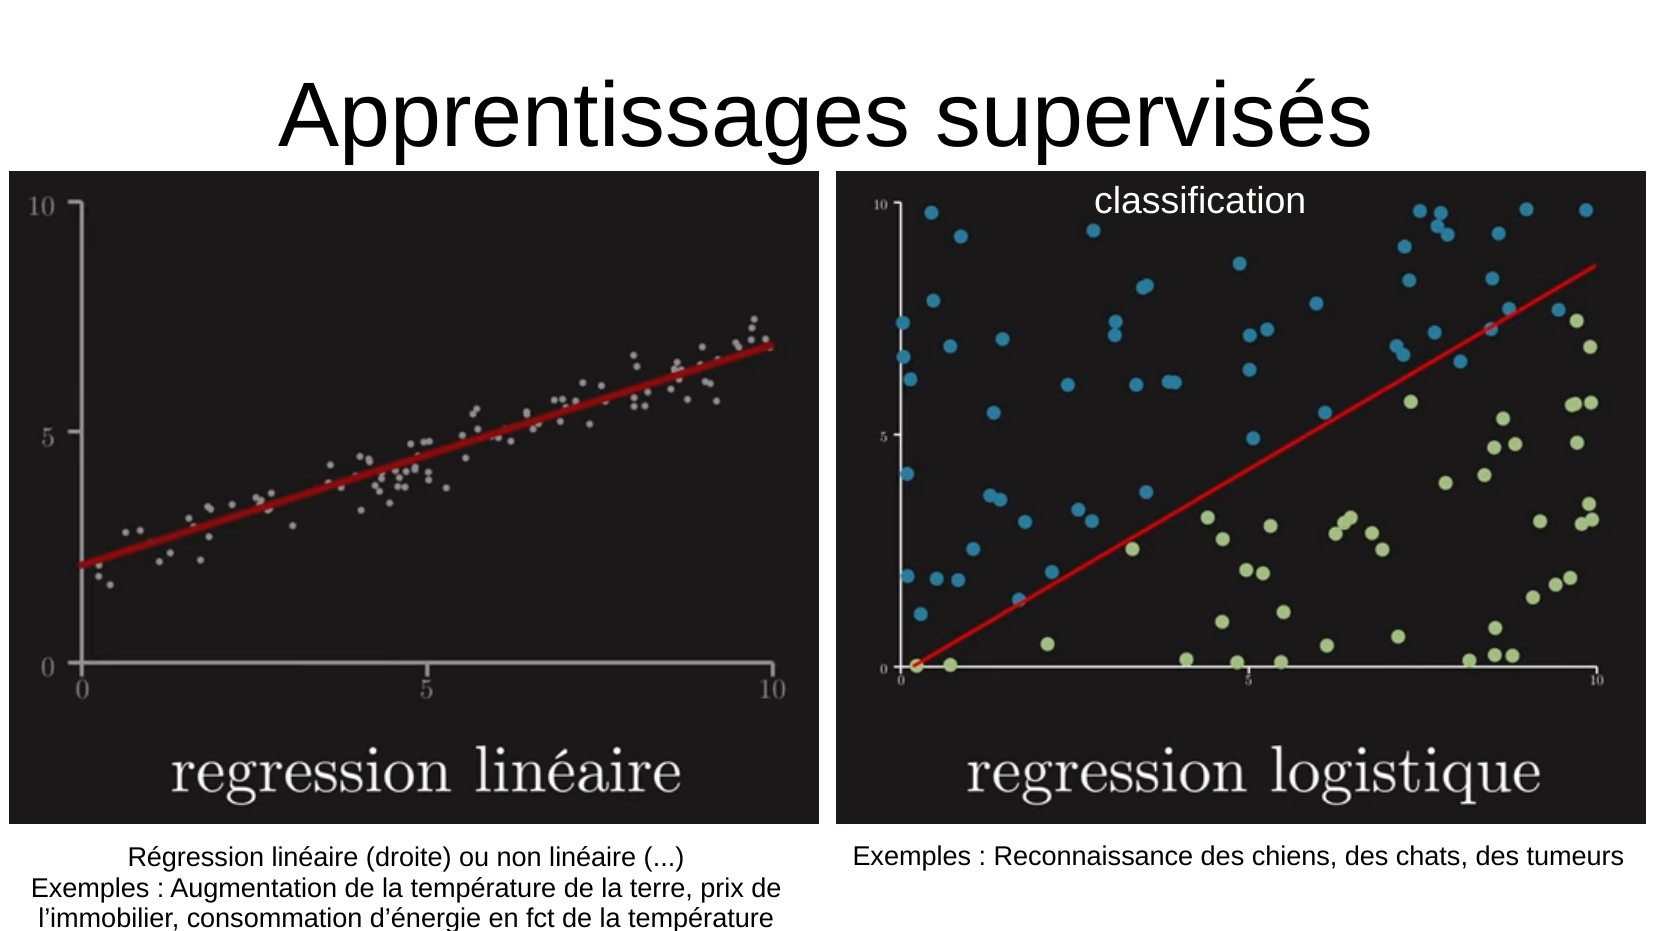

# Apprentissages supervisés
classification
Exemples : Reconnaissance des chiens, des chats, des tumeurs
Régression linéaire (droite) ou non linéaire (...)
Exemples : Augmentation de la température de la terre, prix de l’immobilier, consommation d’énergie en fct de la température